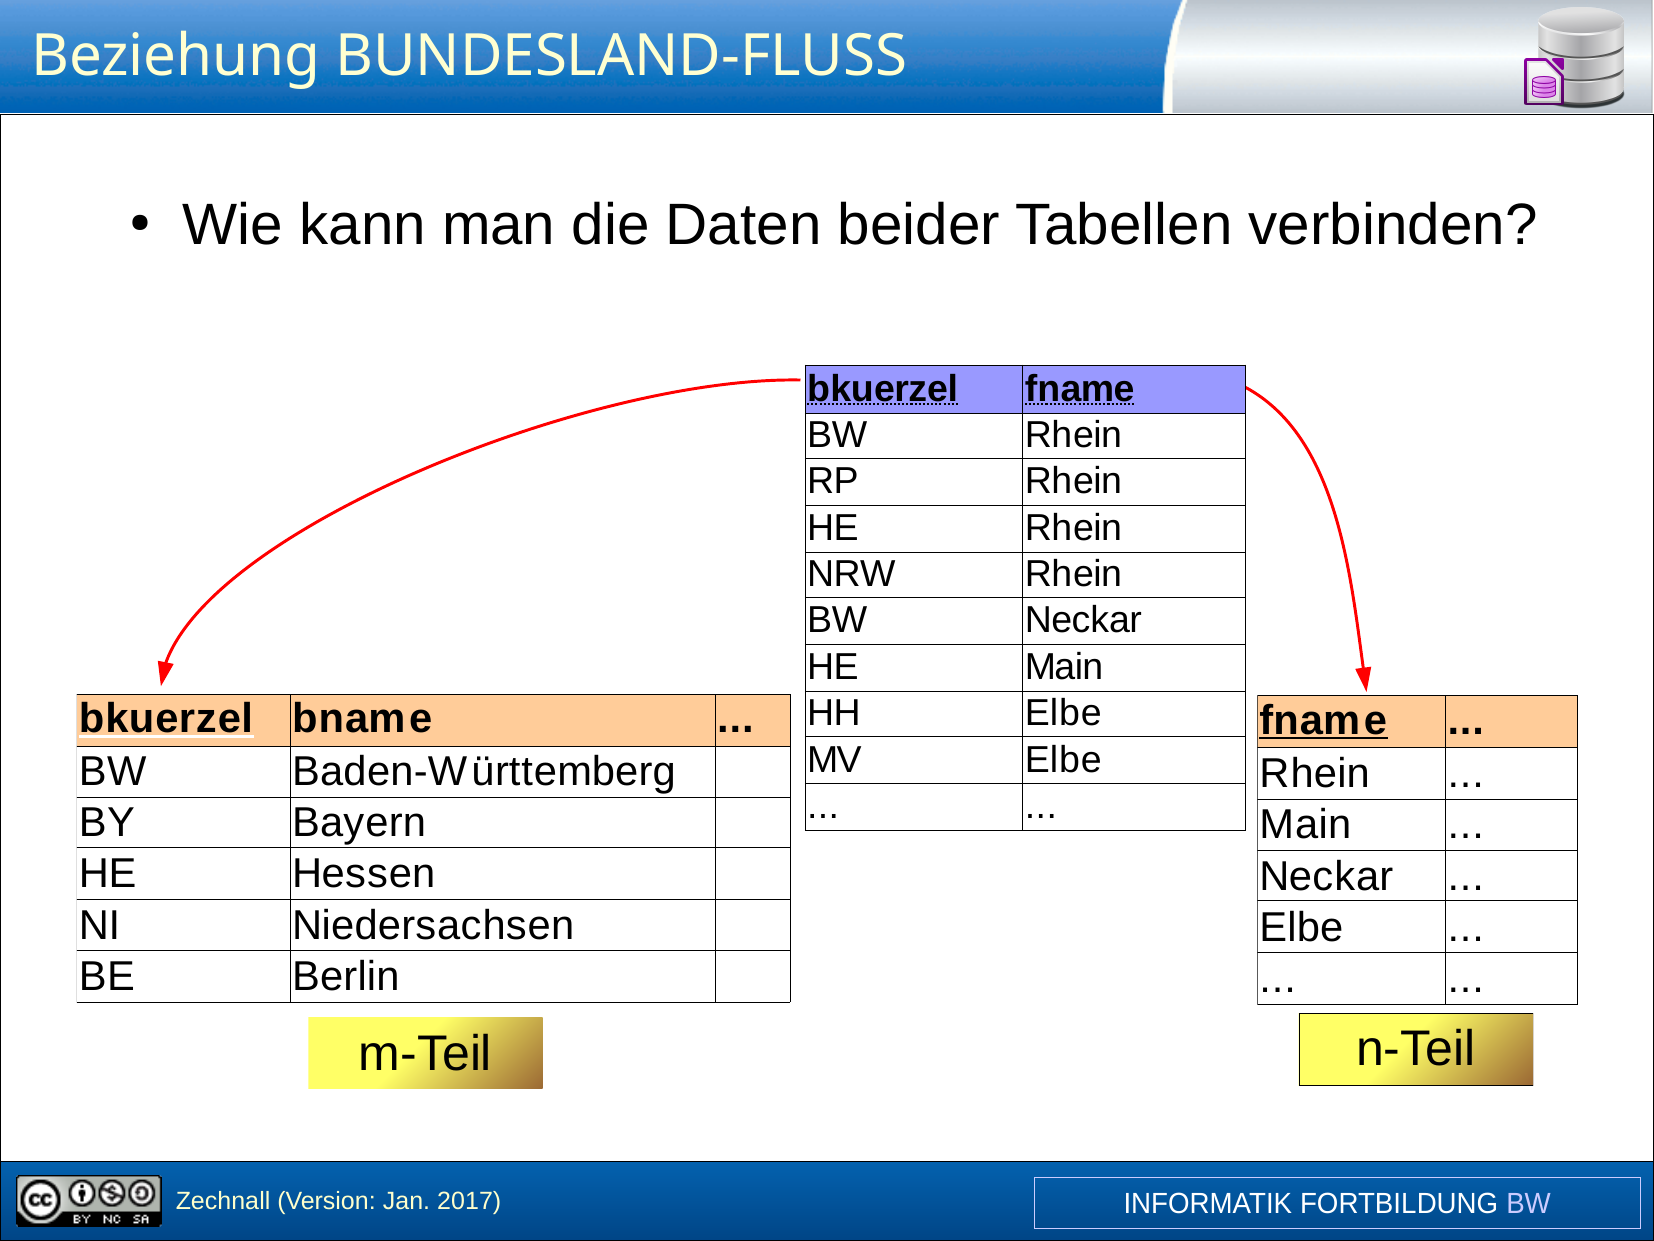

# Beziehung BUNDESLAND-FLUSS
Wie kann man die Daten beider Tabellen verbinden?
m-Teil
n-Teil